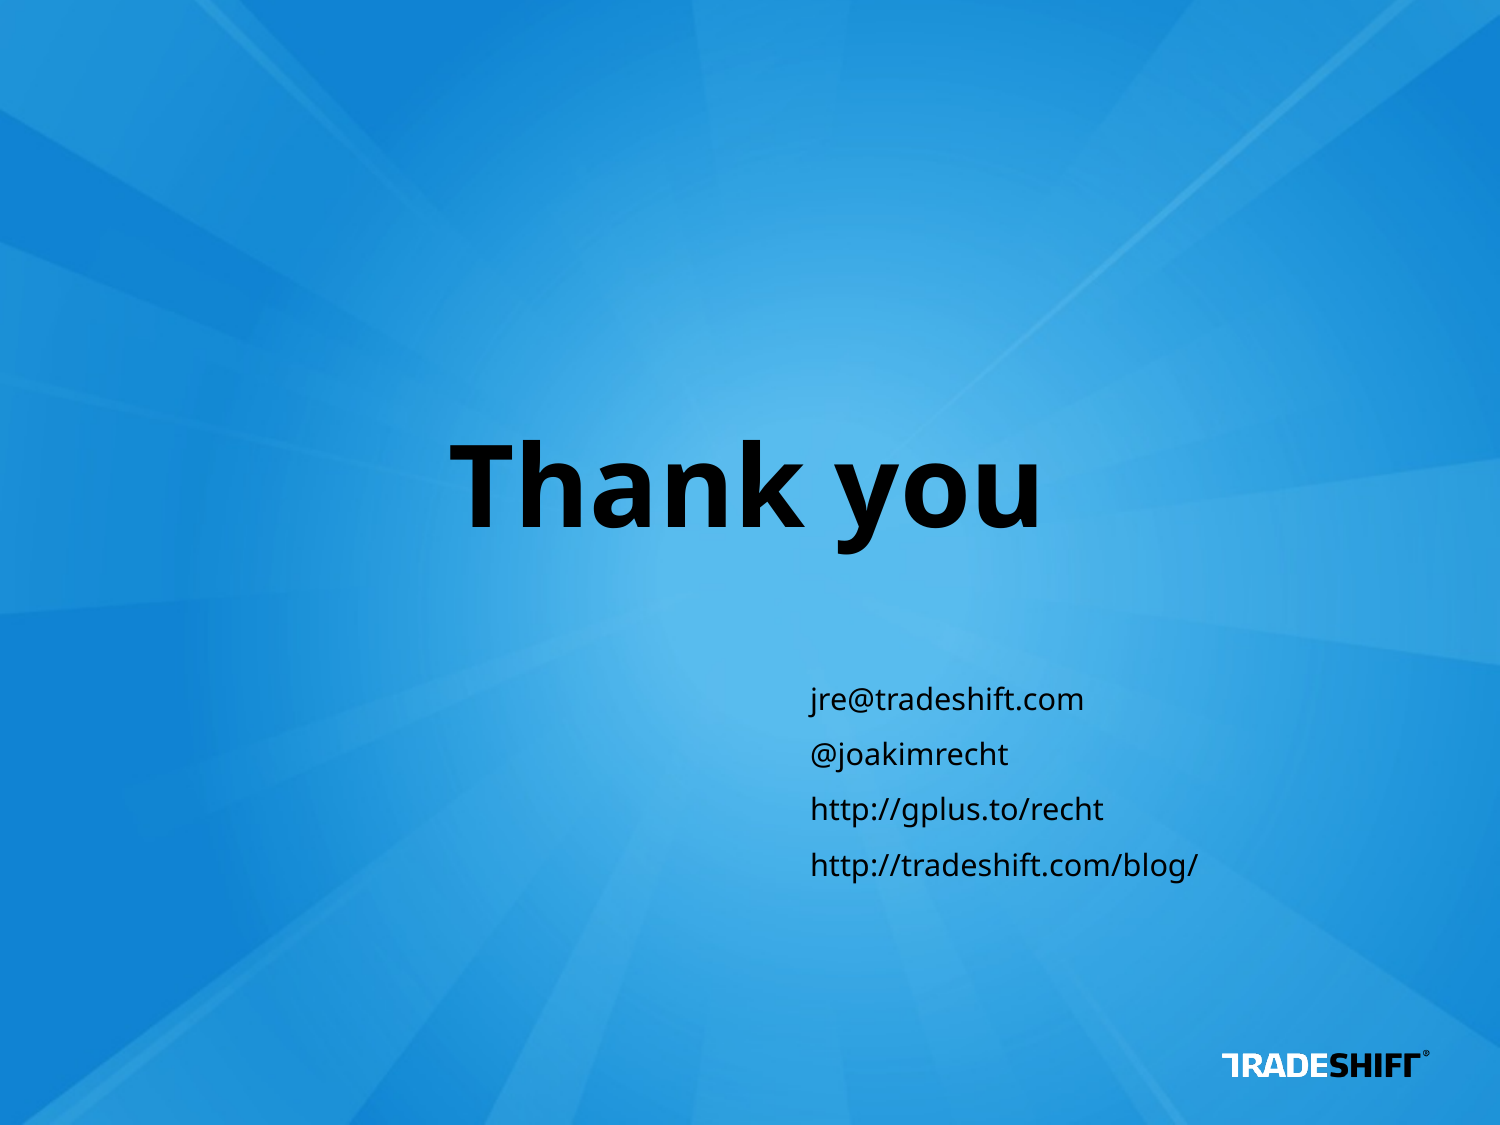

# Thank you
jre@tradeshift.com
@joakimrecht
http://gplus.to/recht
http://tradeshift.com/blog/